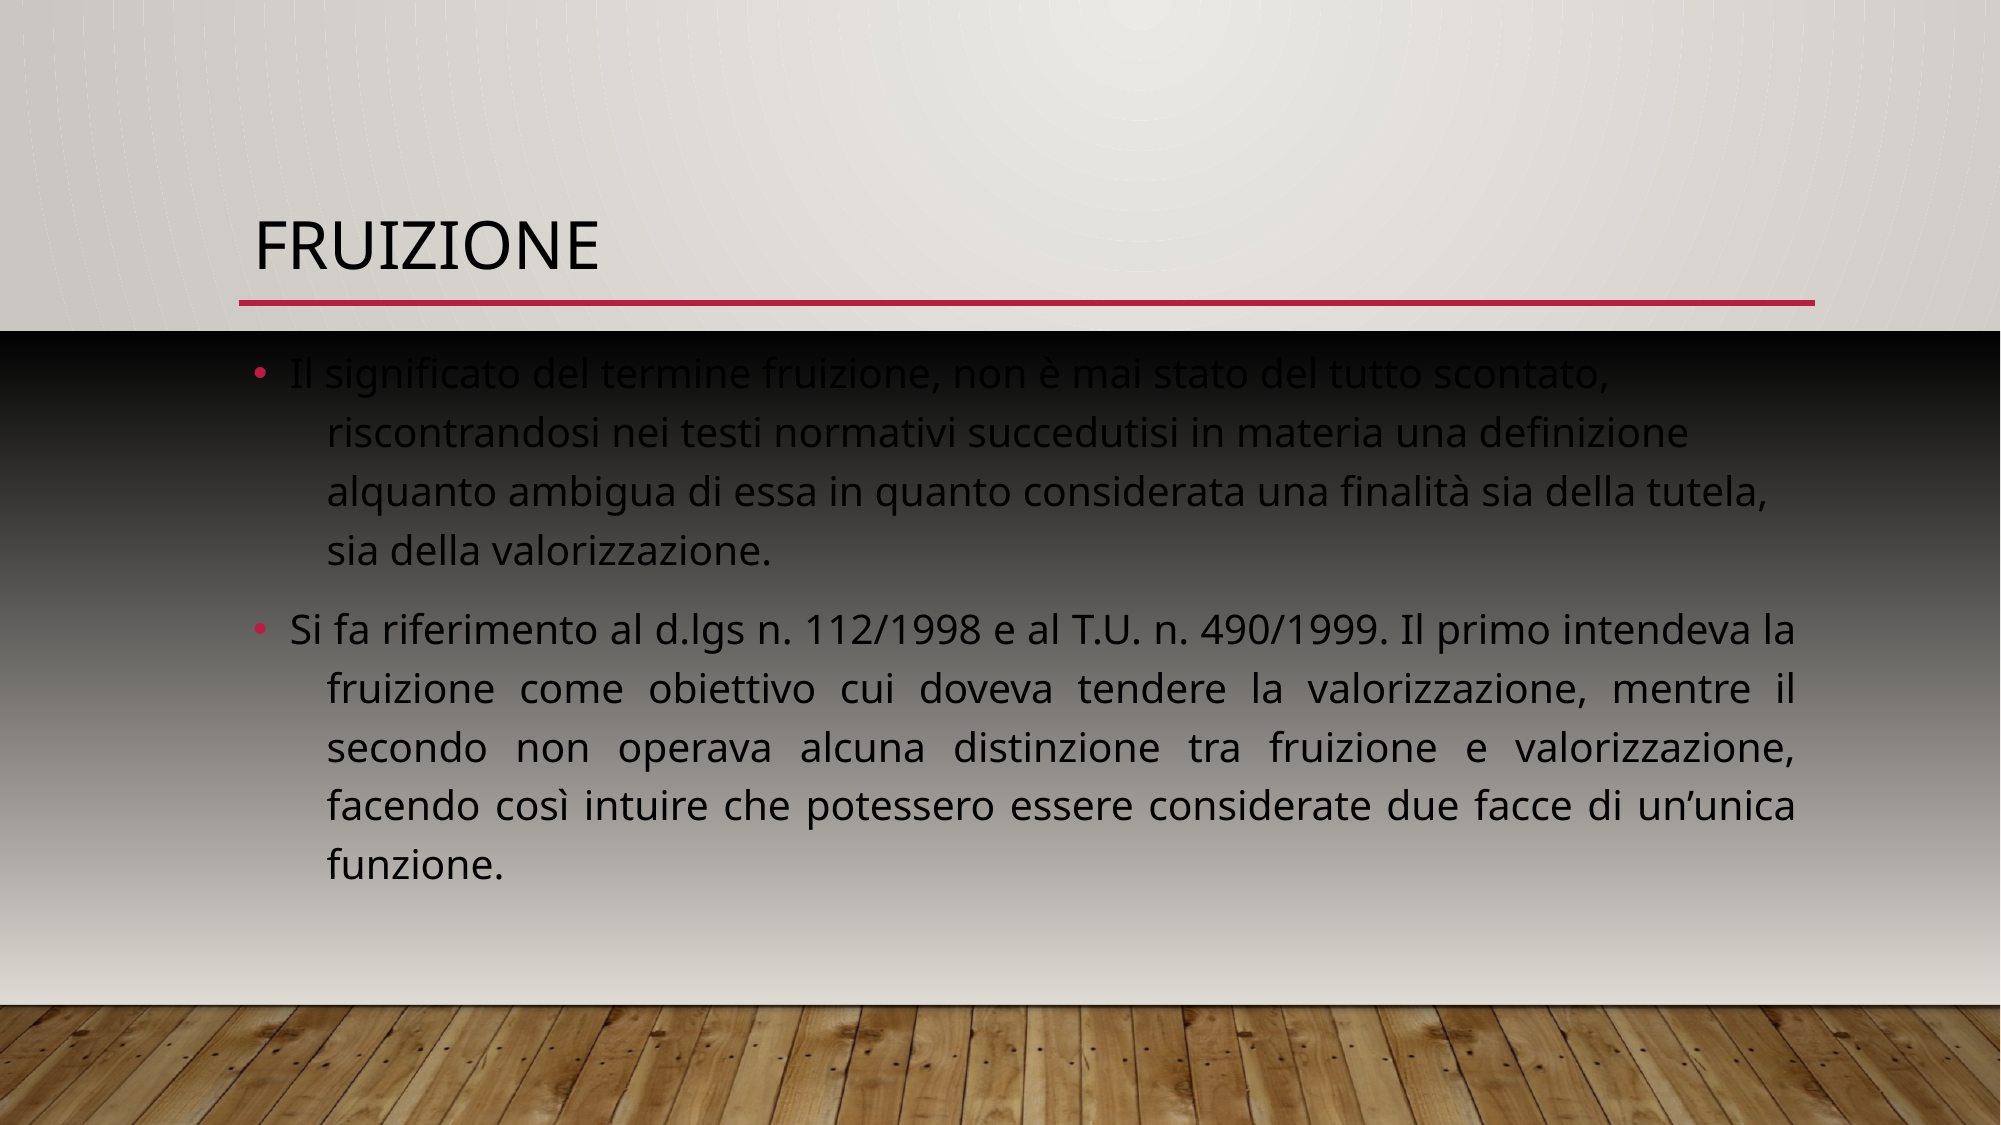

# fruizione
Il significato del termine fruizione, non è mai stato del tutto scontato, riscontrandosi nei testi normativi succedutisi in materia una definizione alquanto ambigua di essa in quanto considerata una finalità sia della tutela, sia della valorizzazione.
Si fa riferimento al d.lgs n. 112/1998 e al T.U. n. 490/1999. Il primo intendeva la fruizione come obiettivo cui doveva tendere la valorizzazione, mentre il secondo non operava alcuna distinzione tra fruizione e valorizzazione, facendo così intuire che potessero essere considerate due facce di un’unica funzione.